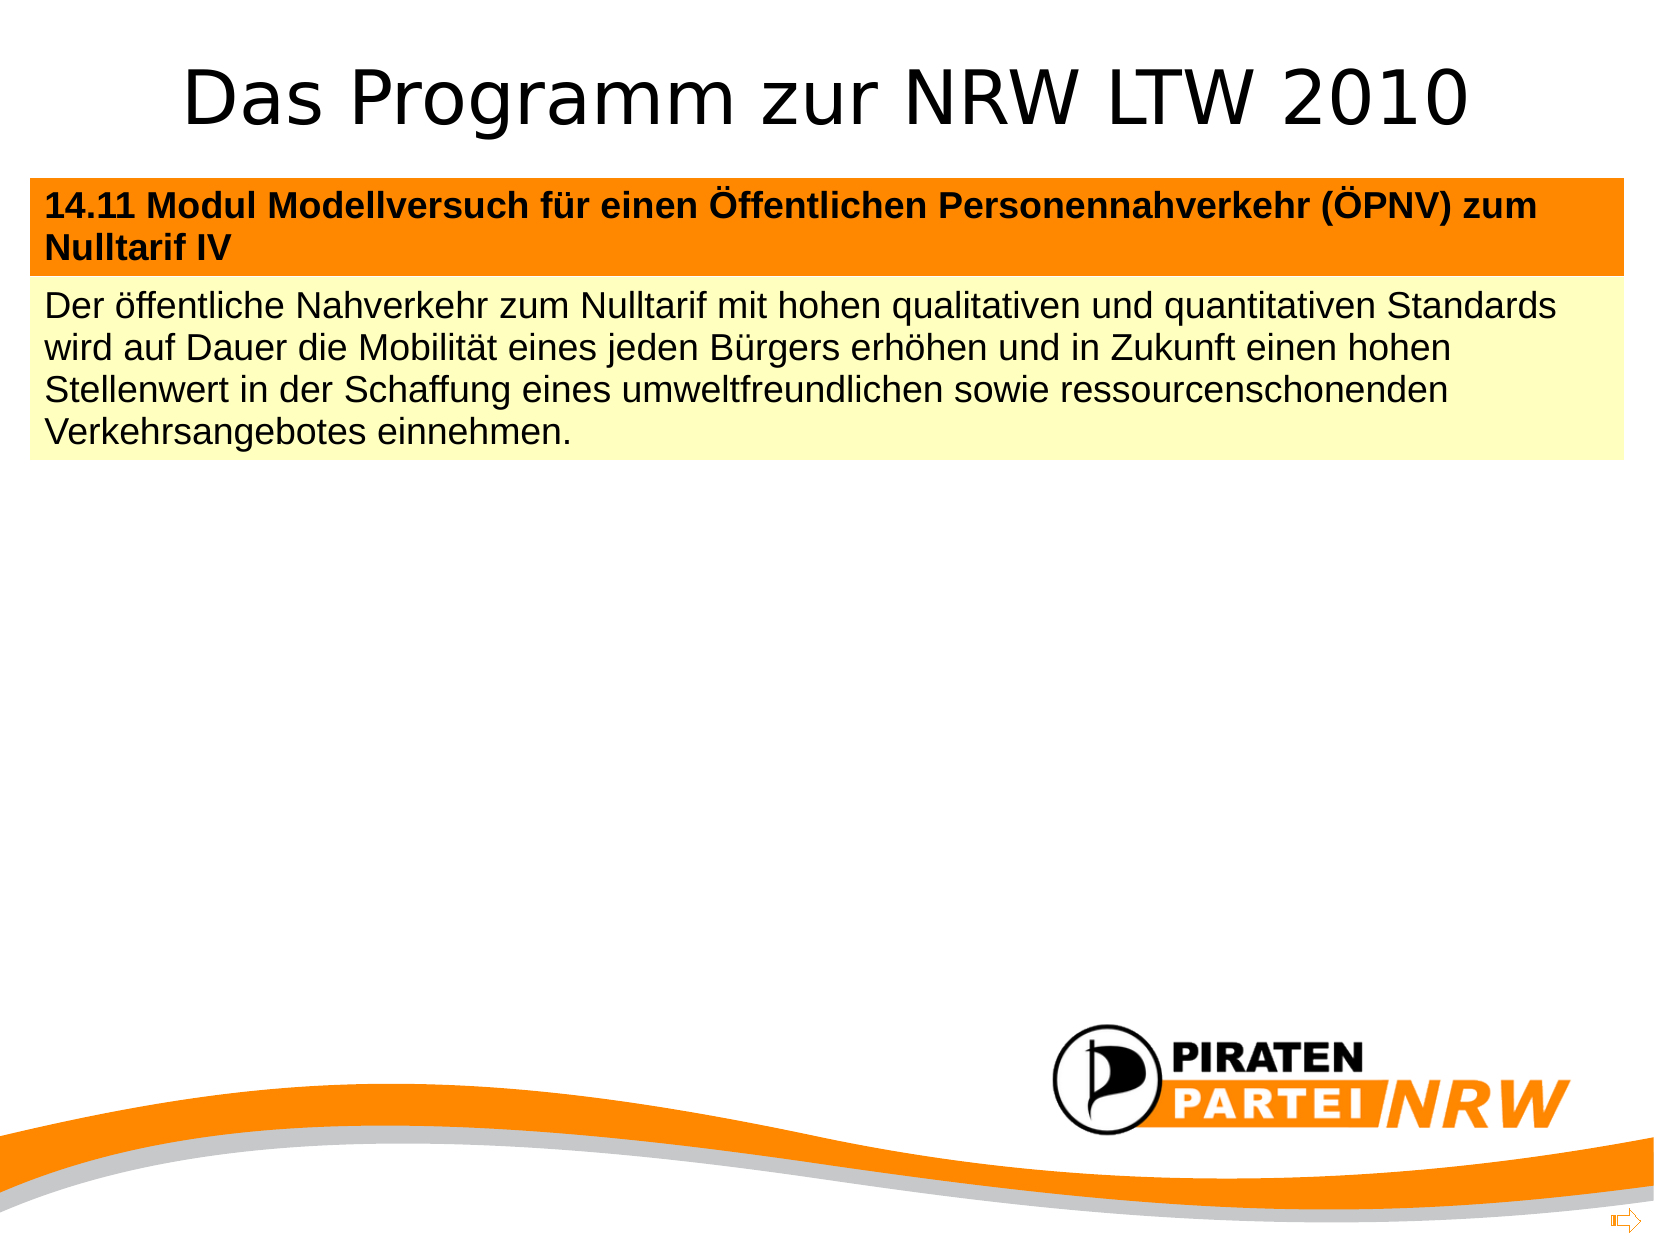

# Das Programm zur NRW LTW 2010
| 14.11 Modul Modellversuch für einen Öffentlichen Personennahverkehr (ÖPNV) zum Nulltarif IV |
| --- |
| Der öffentliche Nahverkehr zum Nulltarif mit hohen qualitativen und quantitativen Standards wird auf Dauer die Mobilität eines jeden Bürgers erhöhen und in Zukunft einen hohen Stellenwert in der Schaffung eines umweltfreundlichen sowie ressourcenschonenden Verkehrsangebotes einnehmen. |